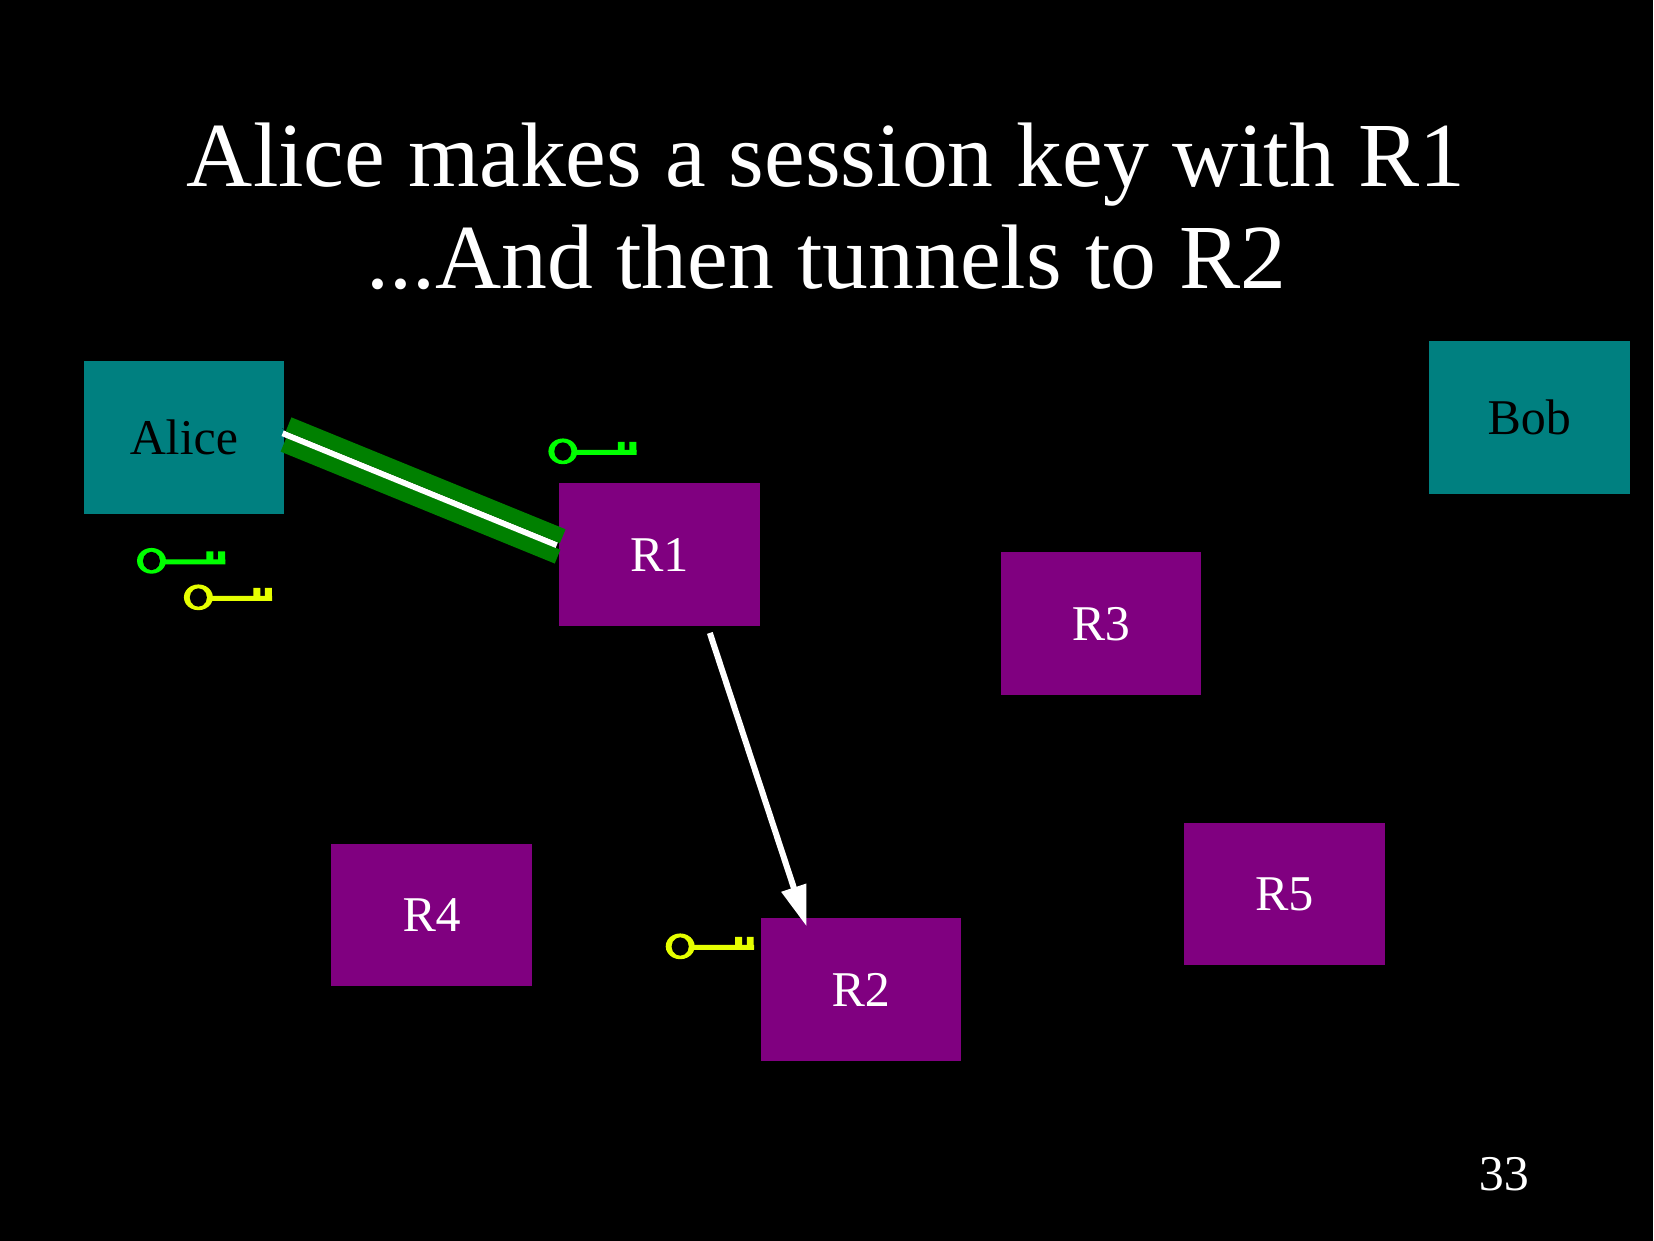

# Alice makes a session key with R1 ...And then tunnels to R2
Bob
Alice
R1
R3
R5
R4
R2